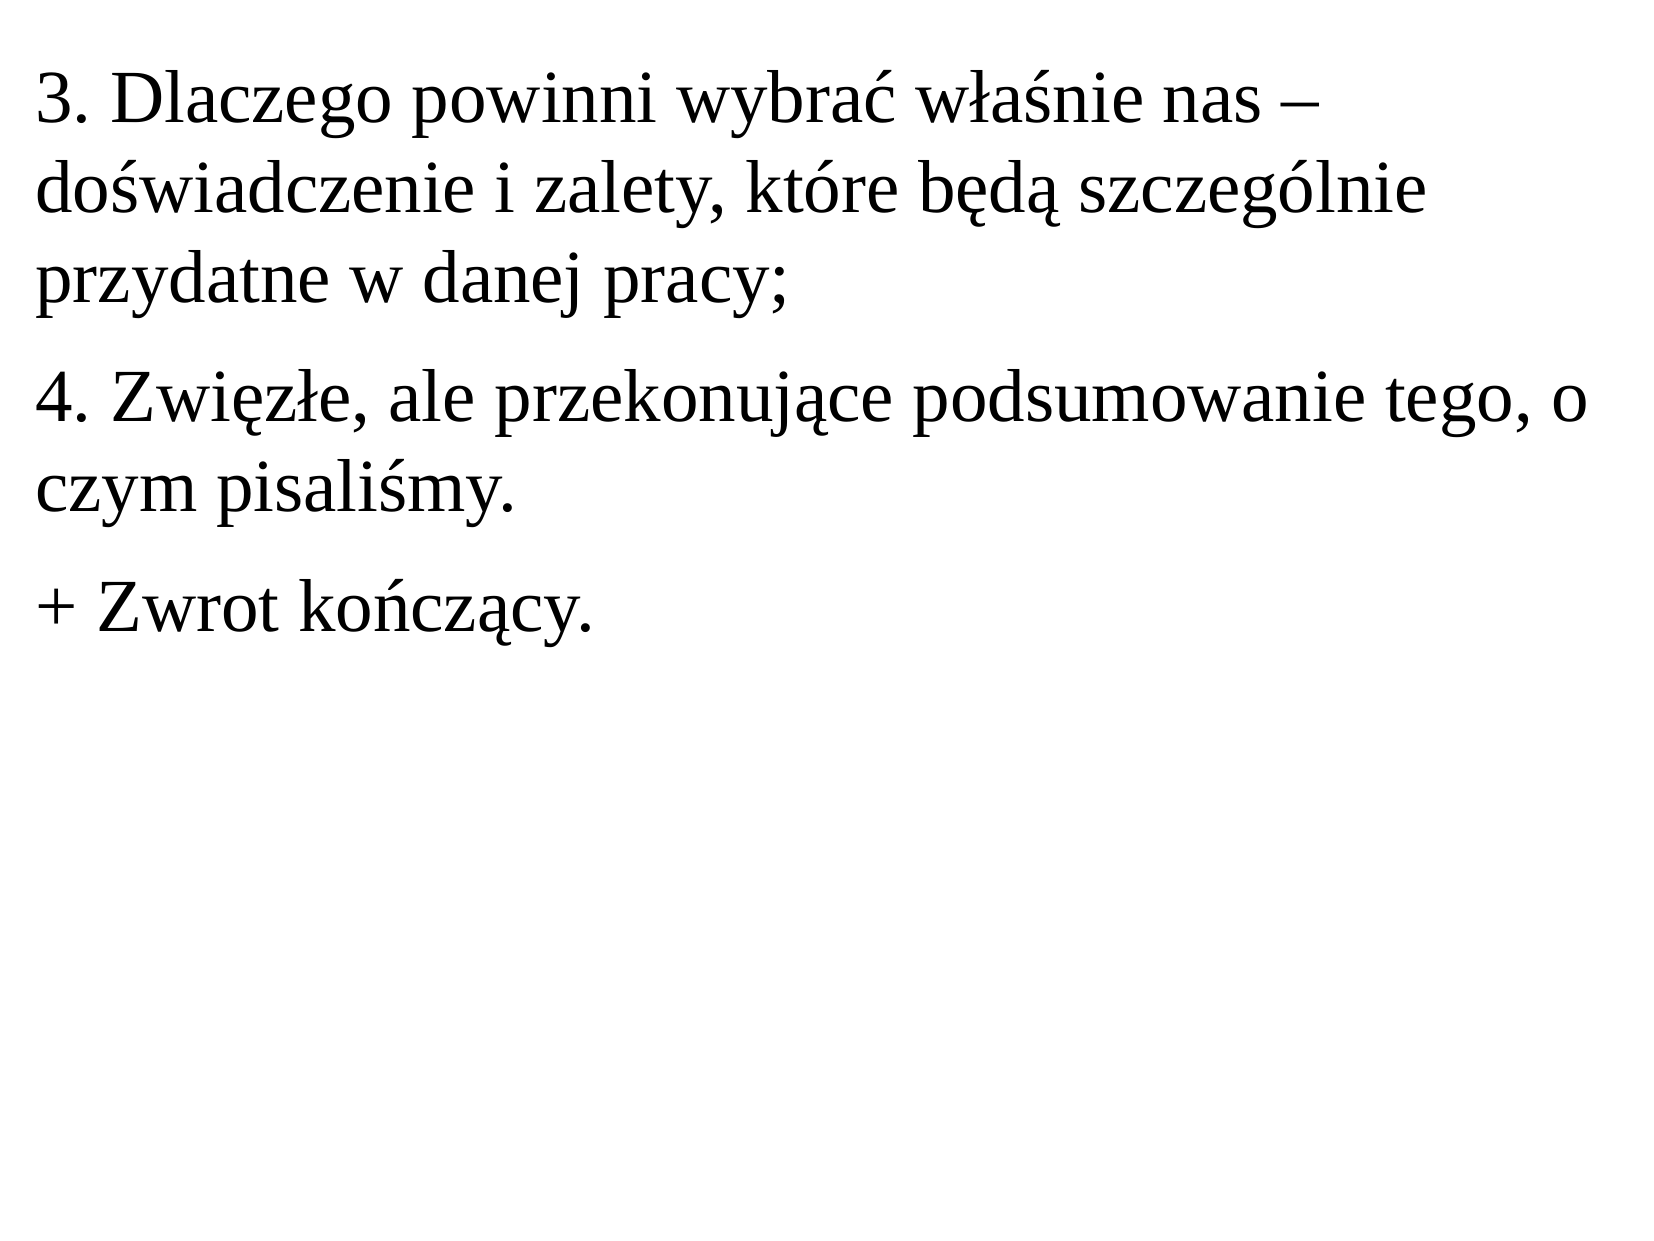

# 3. Dlaczego powinni wybrać właśnie nas – doświadczenie i zalety, które będą szczególnie przydatne w danej pracy;
4. Zwięzłe, ale przekonujące podsumowanie tego, o czym pisaliśmy.
+ Zwrot kończący.